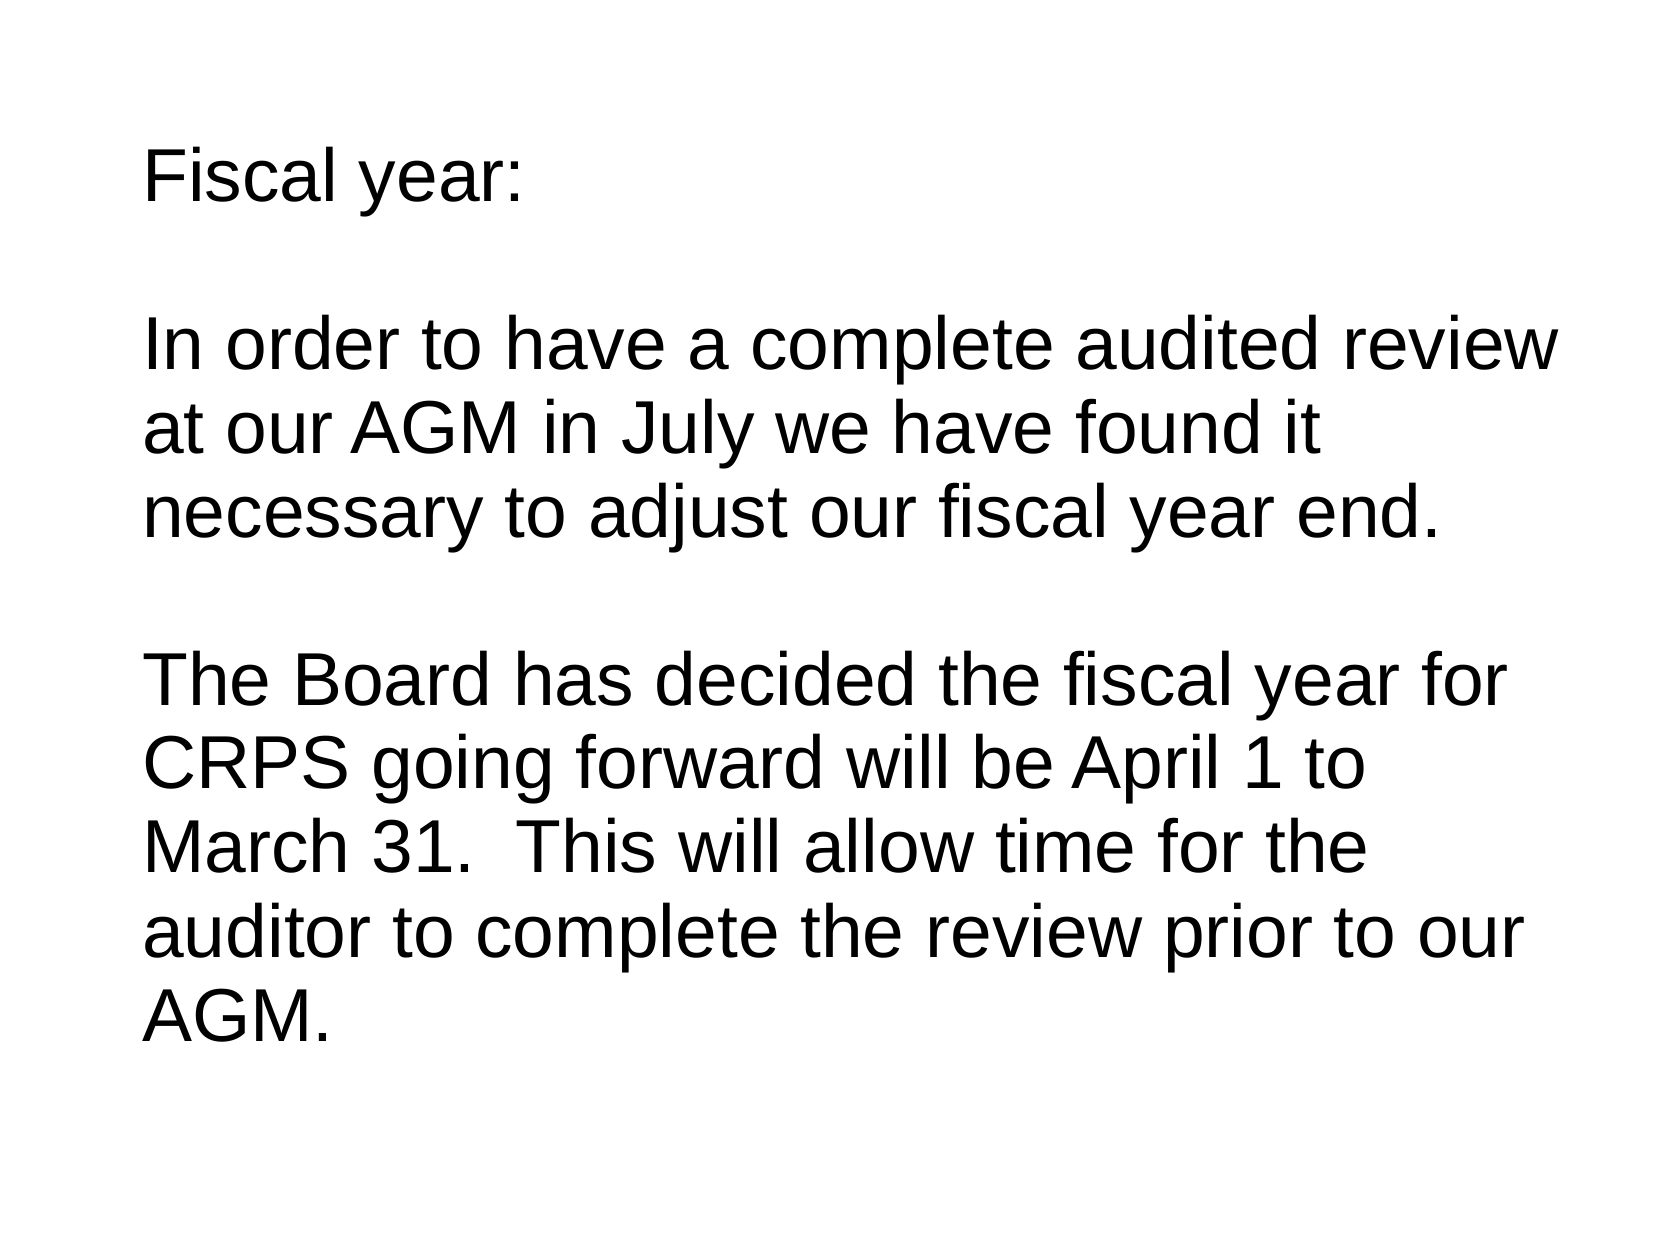

Fiscal year:
In order to have a complete audited review at our AGM in July we have found it necessary to adjust our fiscal year end.
The Board has decided the fiscal year for CRPS going forward will be April 1 to March 31. This will allow time for the auditor to complete the review prior to our AGM.